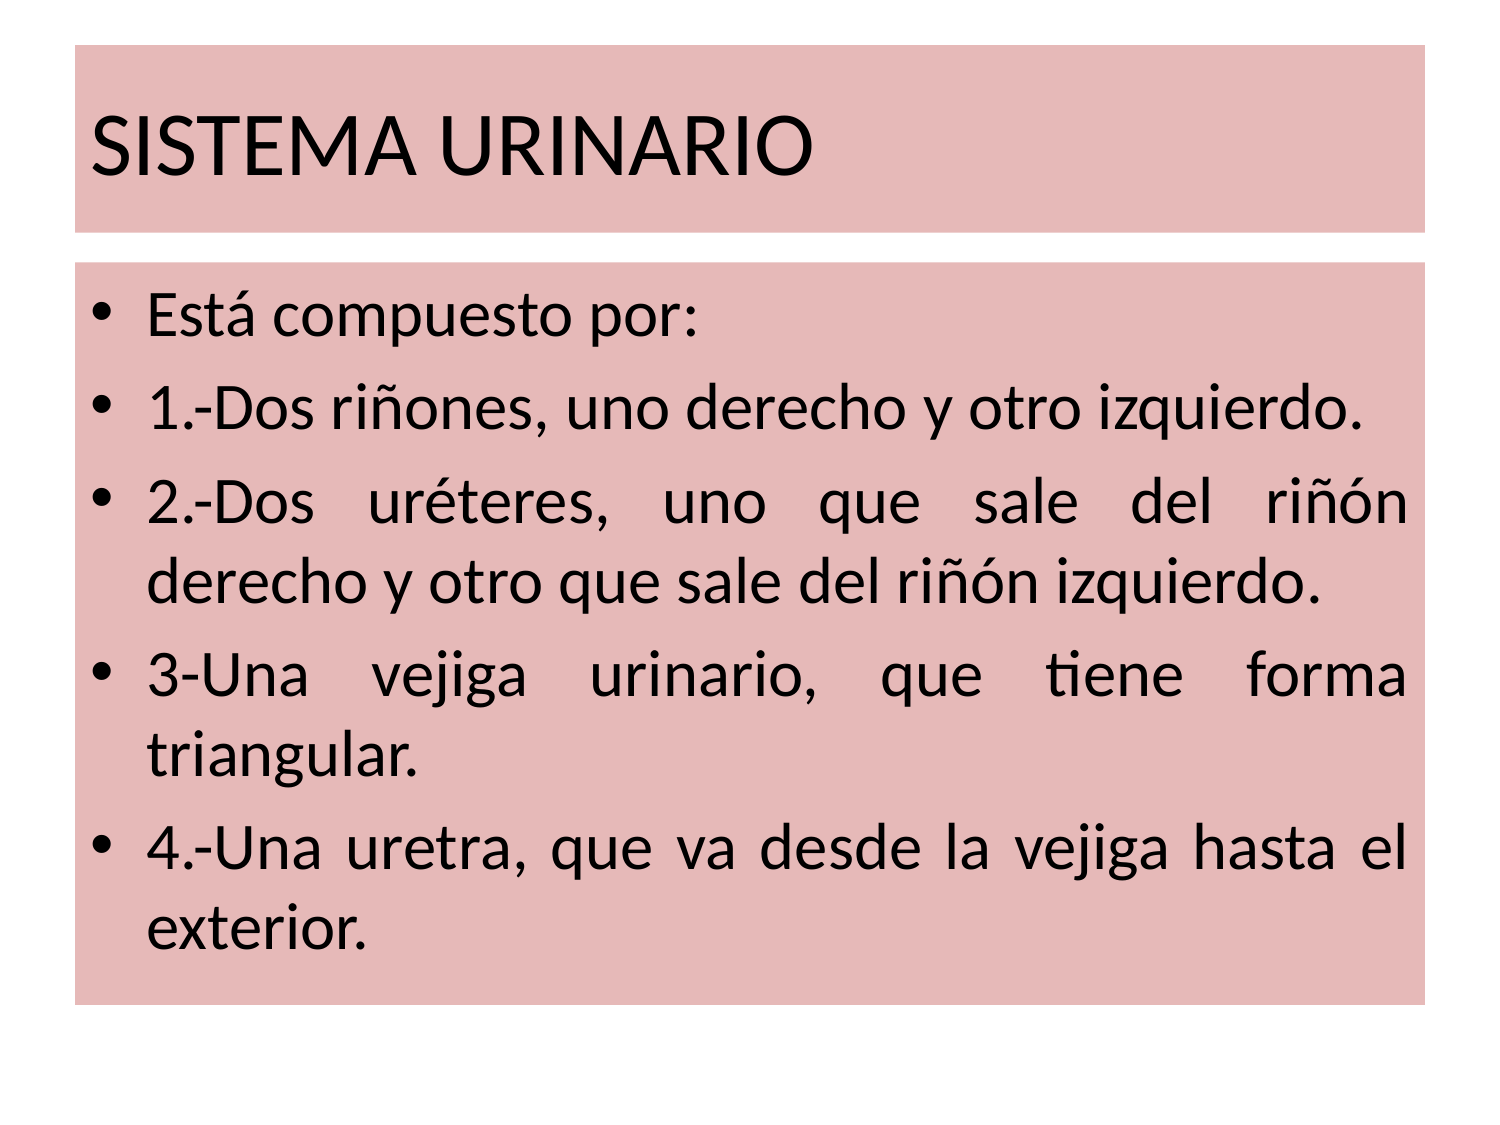

# SISTEMA URINARIO
Está compuesto por:
1.-Dos riñones, uno derecho y otro izquierdo.
2.-Dos uréteres, uno que sale del riñón derecho y otro que sale del riñón izquierdo.
3-Una vejiga urinario, que tiene forma triangular.
4.-Una uretra, que va desde la vejiga hasta el exterior.